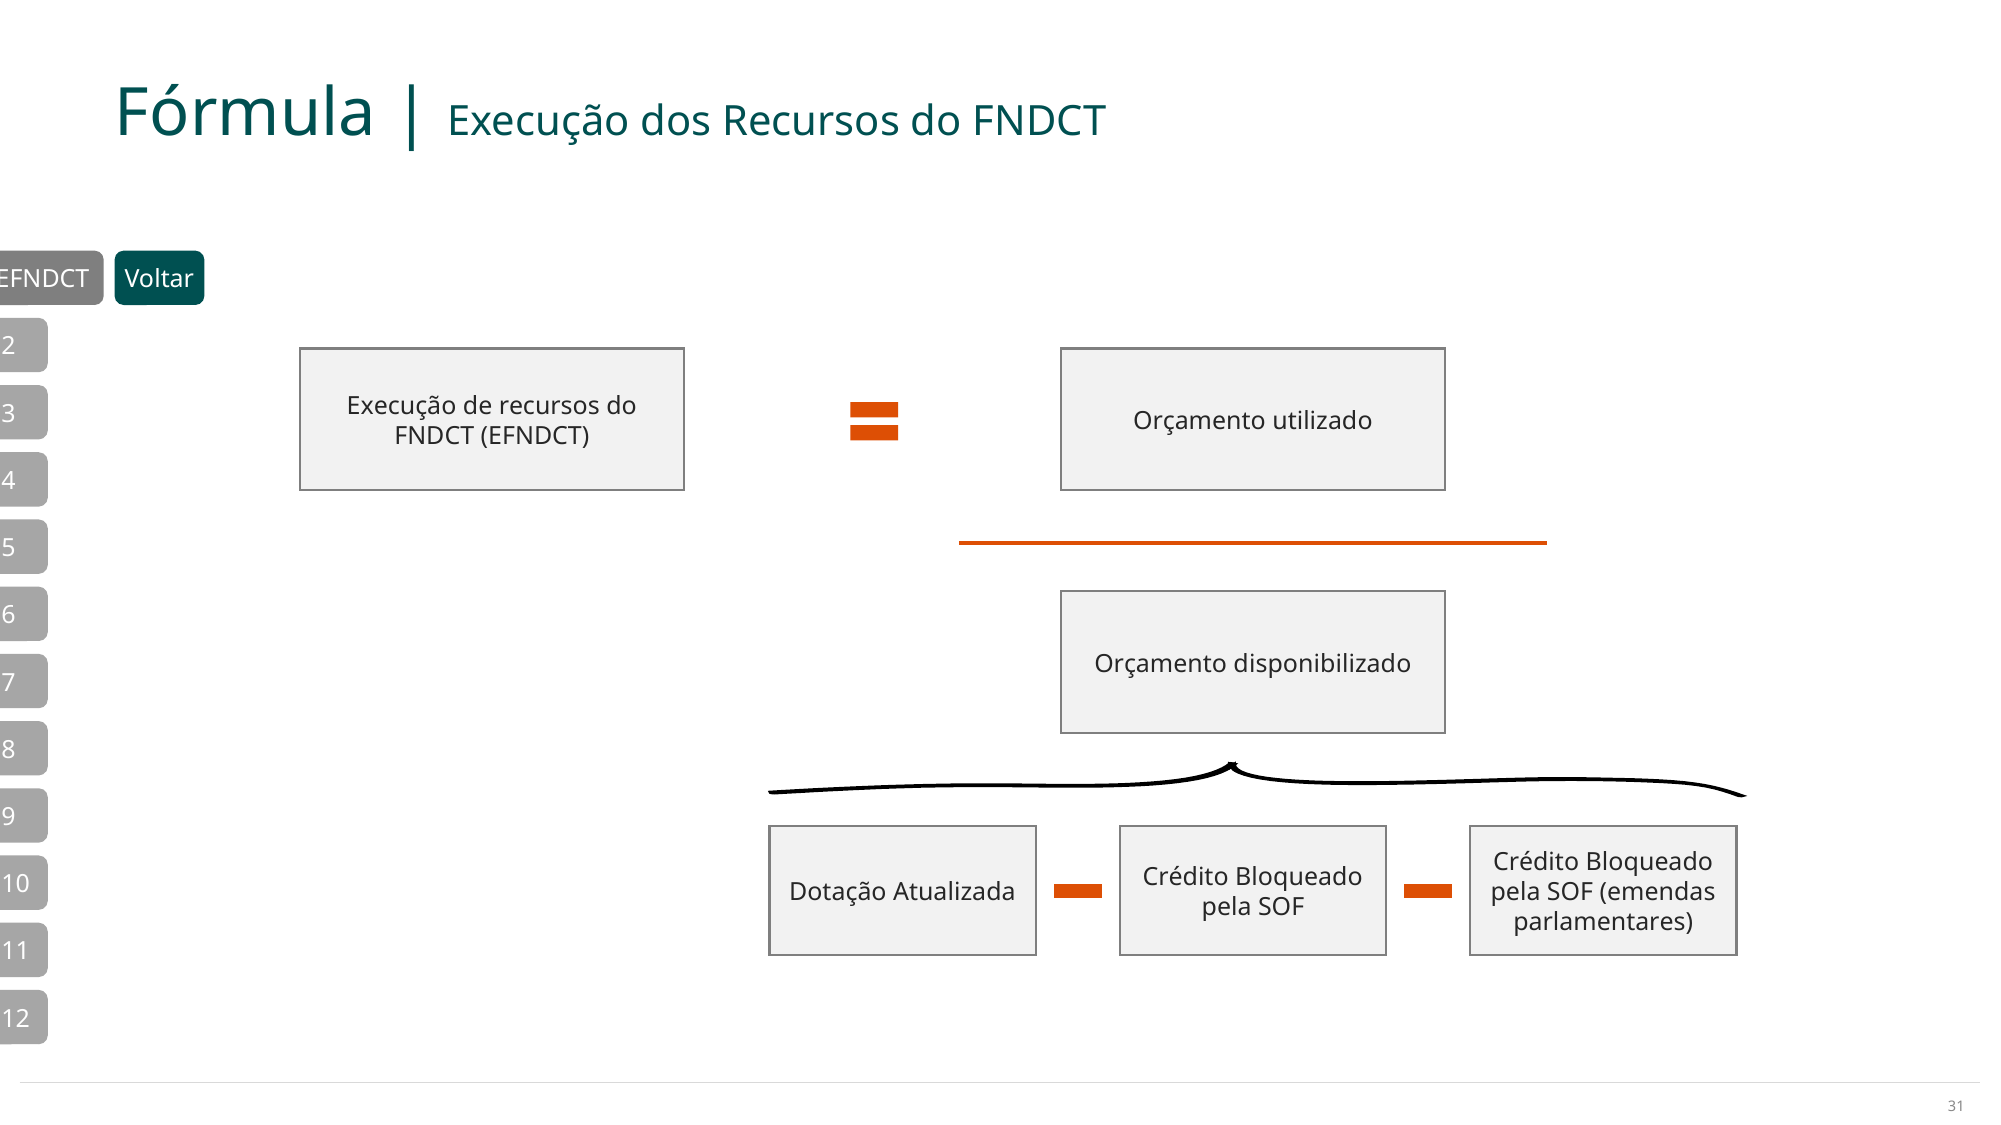

# Fórmula | Execução dos Recursos do FNDCT
EFNDCT
Voltar
2
Execução de recursos do FNDCT (EFNDCT)
Orçamento utilizado
3
4
5
6
Orçamento disponibilizado
7
8
9
Dotação Atualizada
Crédito Bloqueado pela SOF
Crédito Bloqueado pela SOF (emendas parlamentares)
10
11
12